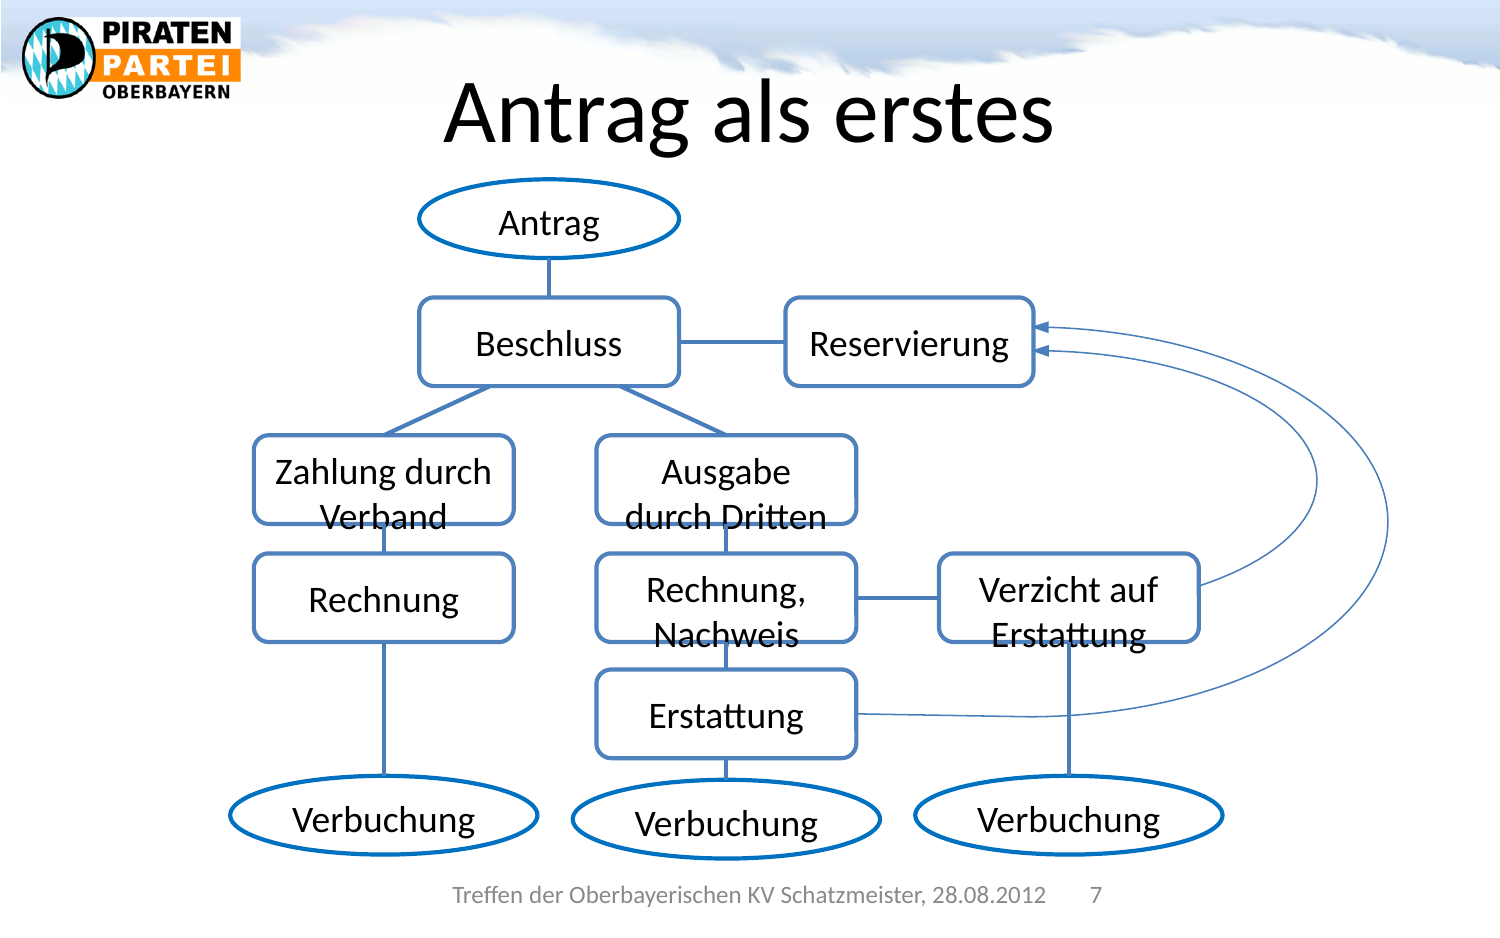

# Antrag als erstes
Antrag
Beschluss
Reservierung
Zahlung durch
Verband
Ausgabe
durch Dritten
Rechnung
Rechnung,
Nachweis
Verzicht auf
Erstattung
Erstattung
Verbuchung
Verbuchung
Verbuchung
Treffen der Oberbayerischen KV Schatzmeister, 28.08.2012
6